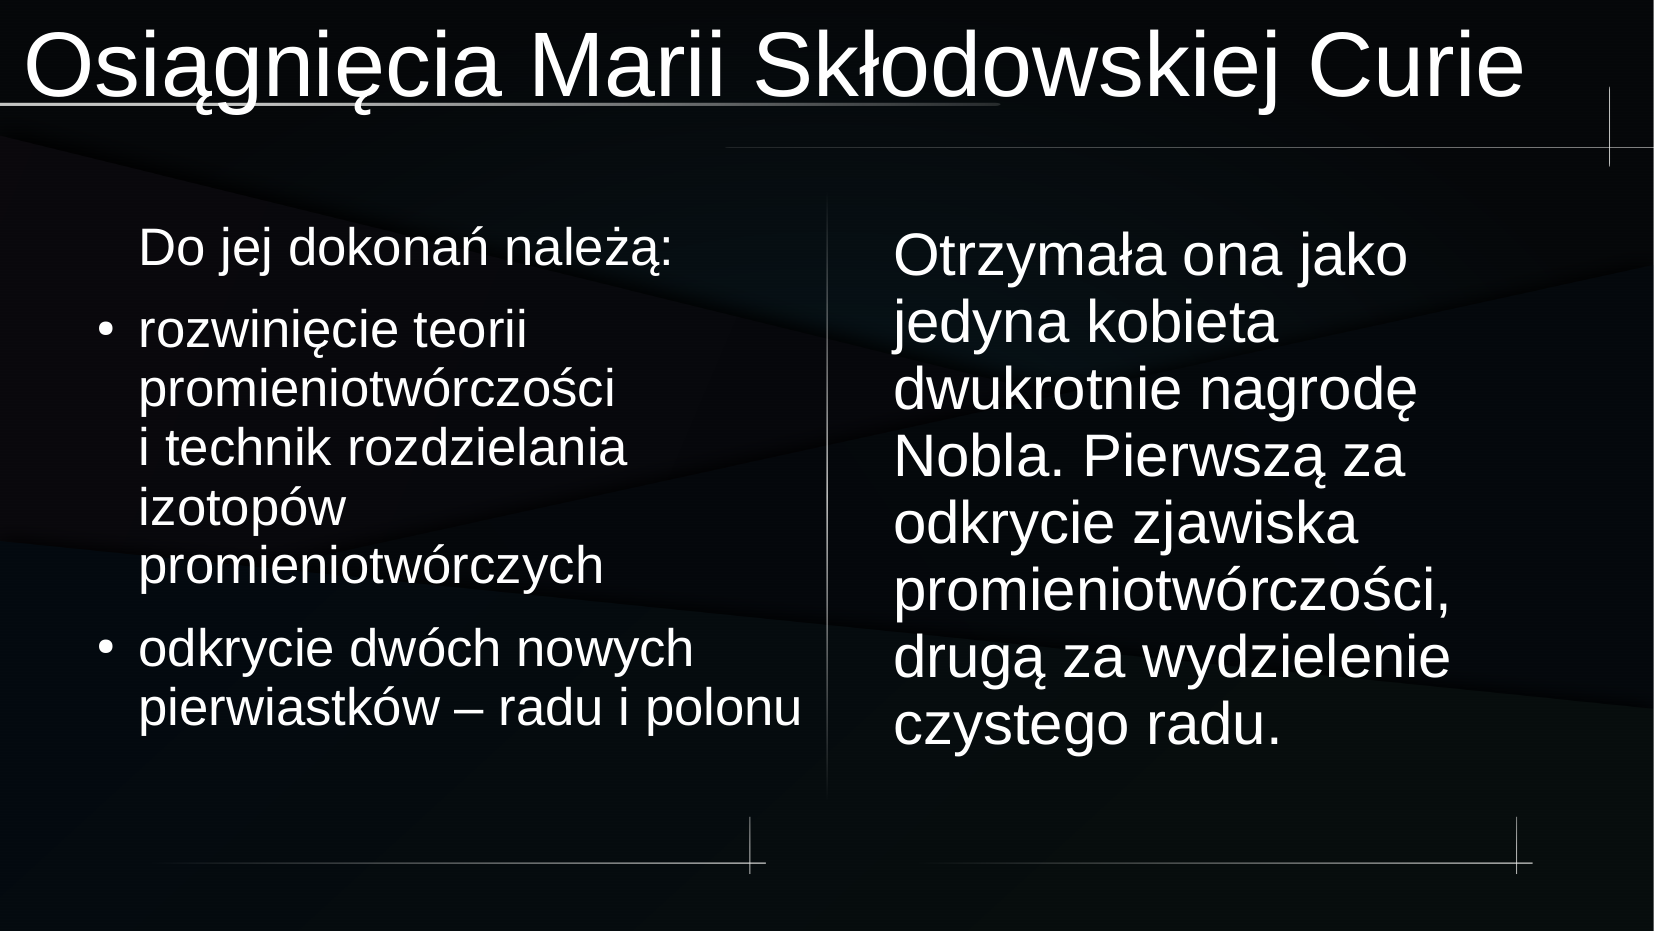

# Osiągnięcia Marii Skłodowskiej Curie
Do jej dokonań należą:
rozwinięcie teorii promieniotwórczości i technik rozdzielania izotopów promieniotwórczych
odkrycie dwóch nowych pierwiastków – radu i polonu
Otrzymała ona jako jedyna kobieta dwukrotnie nagrodę Nobla. Pierwszą za odkrycie zjawiska promieniotwórczości, drugą za wydzielenie czystego radu.